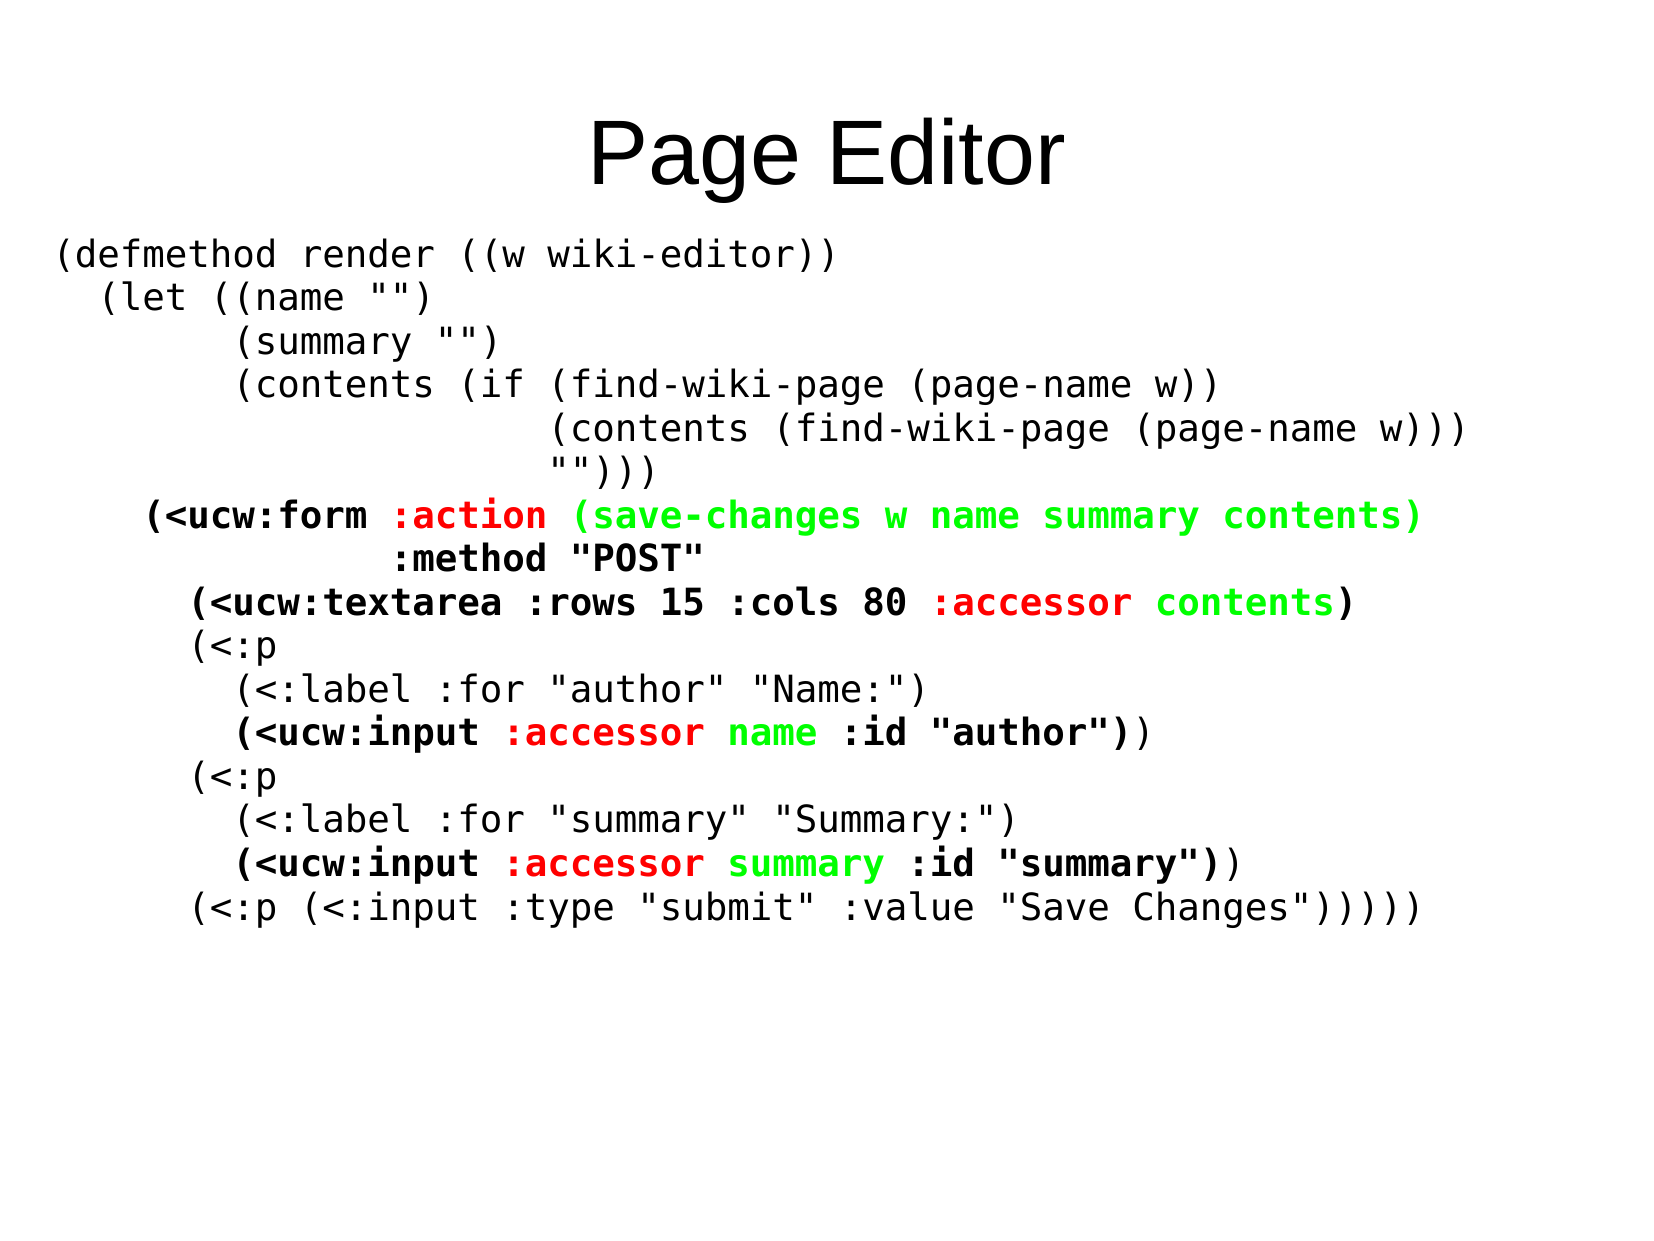

# Page Editor
(defmethod render ((w wiki-editor))
 (let ((name "")
 (summary "")
 (contents (if (find-wiki-page (page-name w))
 (contents (find-wiki-page (page-name w)))
 "")))
 (<ucw:form :action (save-changes w name summary contents)
 :method "POST"
 (<ucw:textarea :rows 15 :cols 80 :accessor contents)
 (<:p
 (<:label :for "author" "Name:")
 (<ucw:input :accessor name :id "author"))
 (<:p
 (<:label :for "summary" "Summary:")
 (<ucw:input :accessor summary :id "summary"))
 (<:p (<:input :type "submit" :value "Save Changes")))))